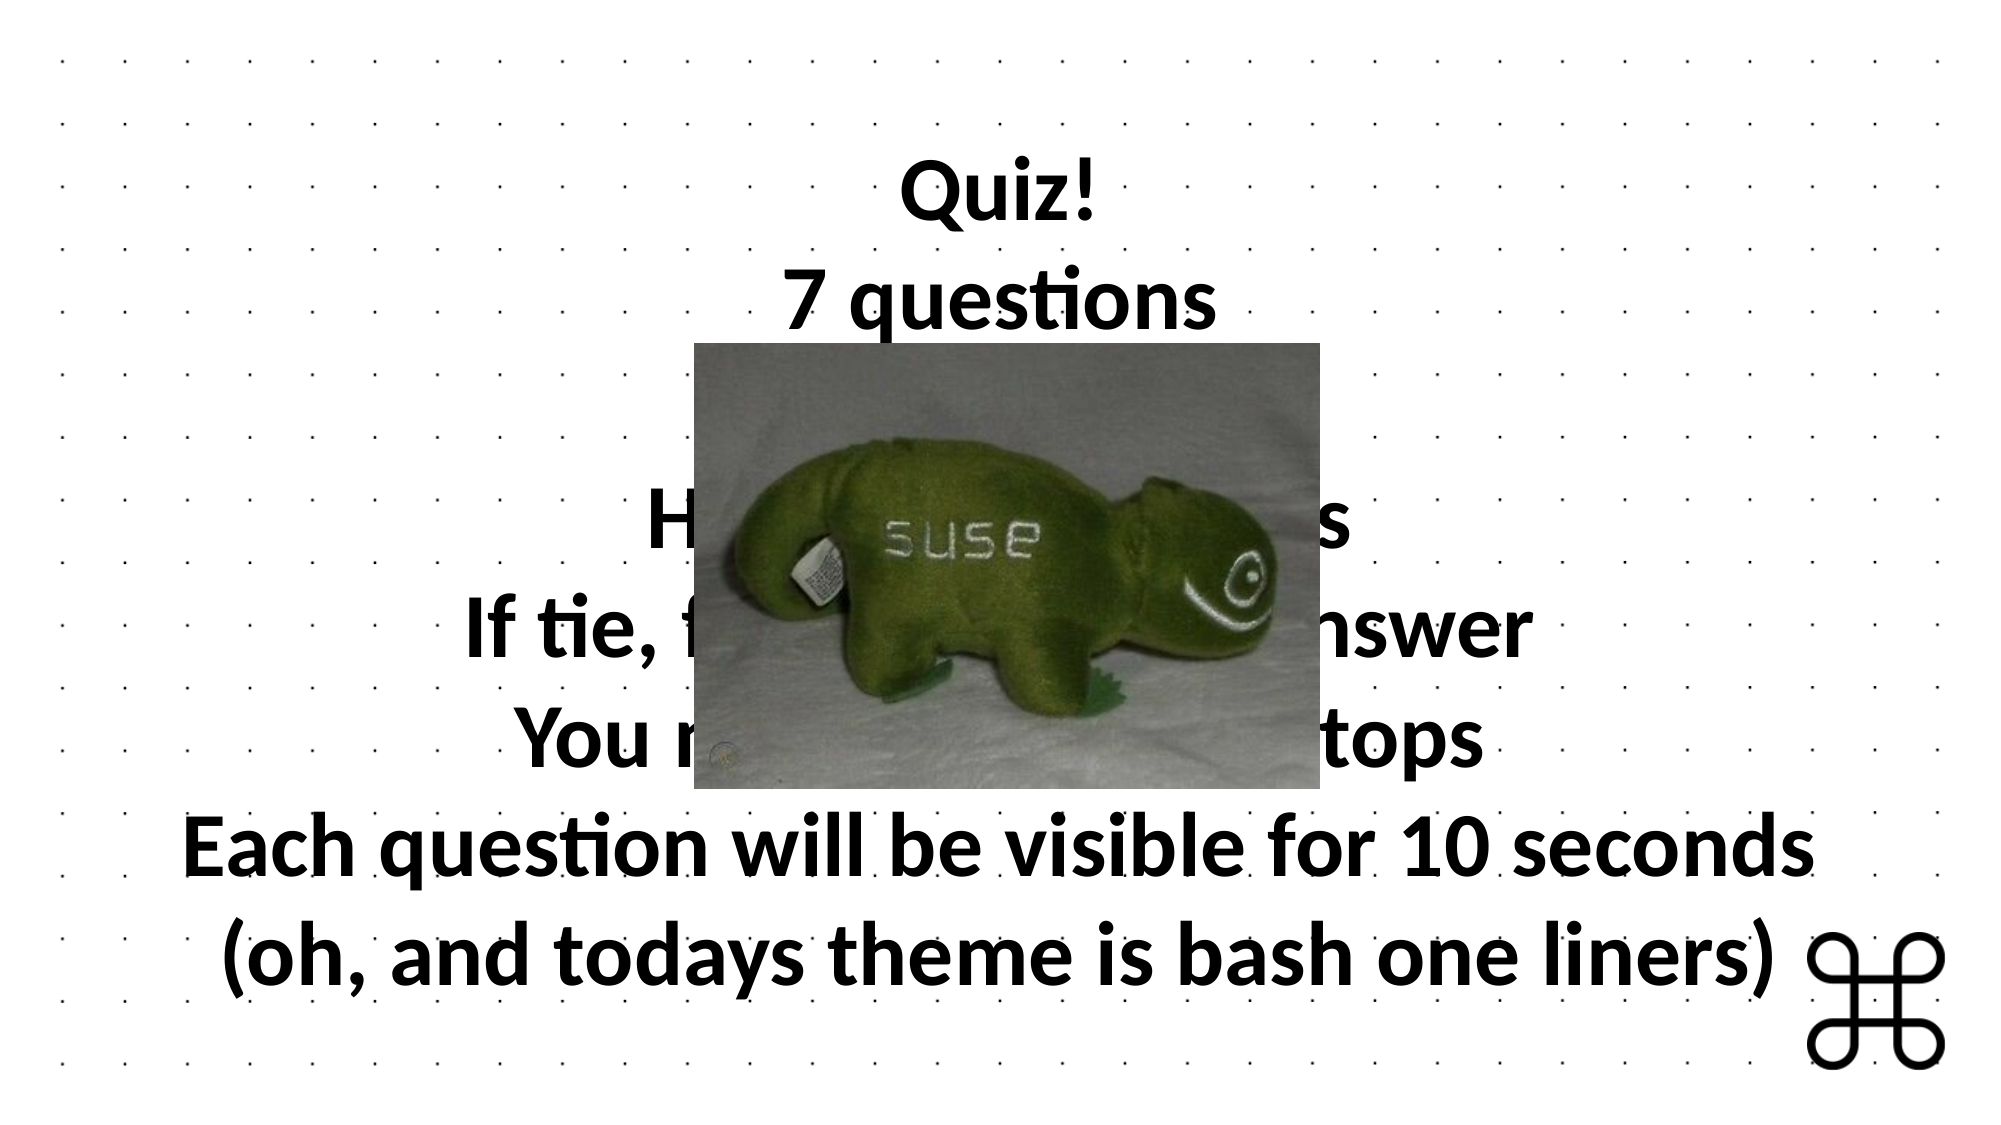

Quiz!
7 questions
Teams of 5
Highest score wins
If tie, first to hand in answer
You may use your laptops
Each question will be visible for 10 seconds
(oh, and todays theme is bash one liners)